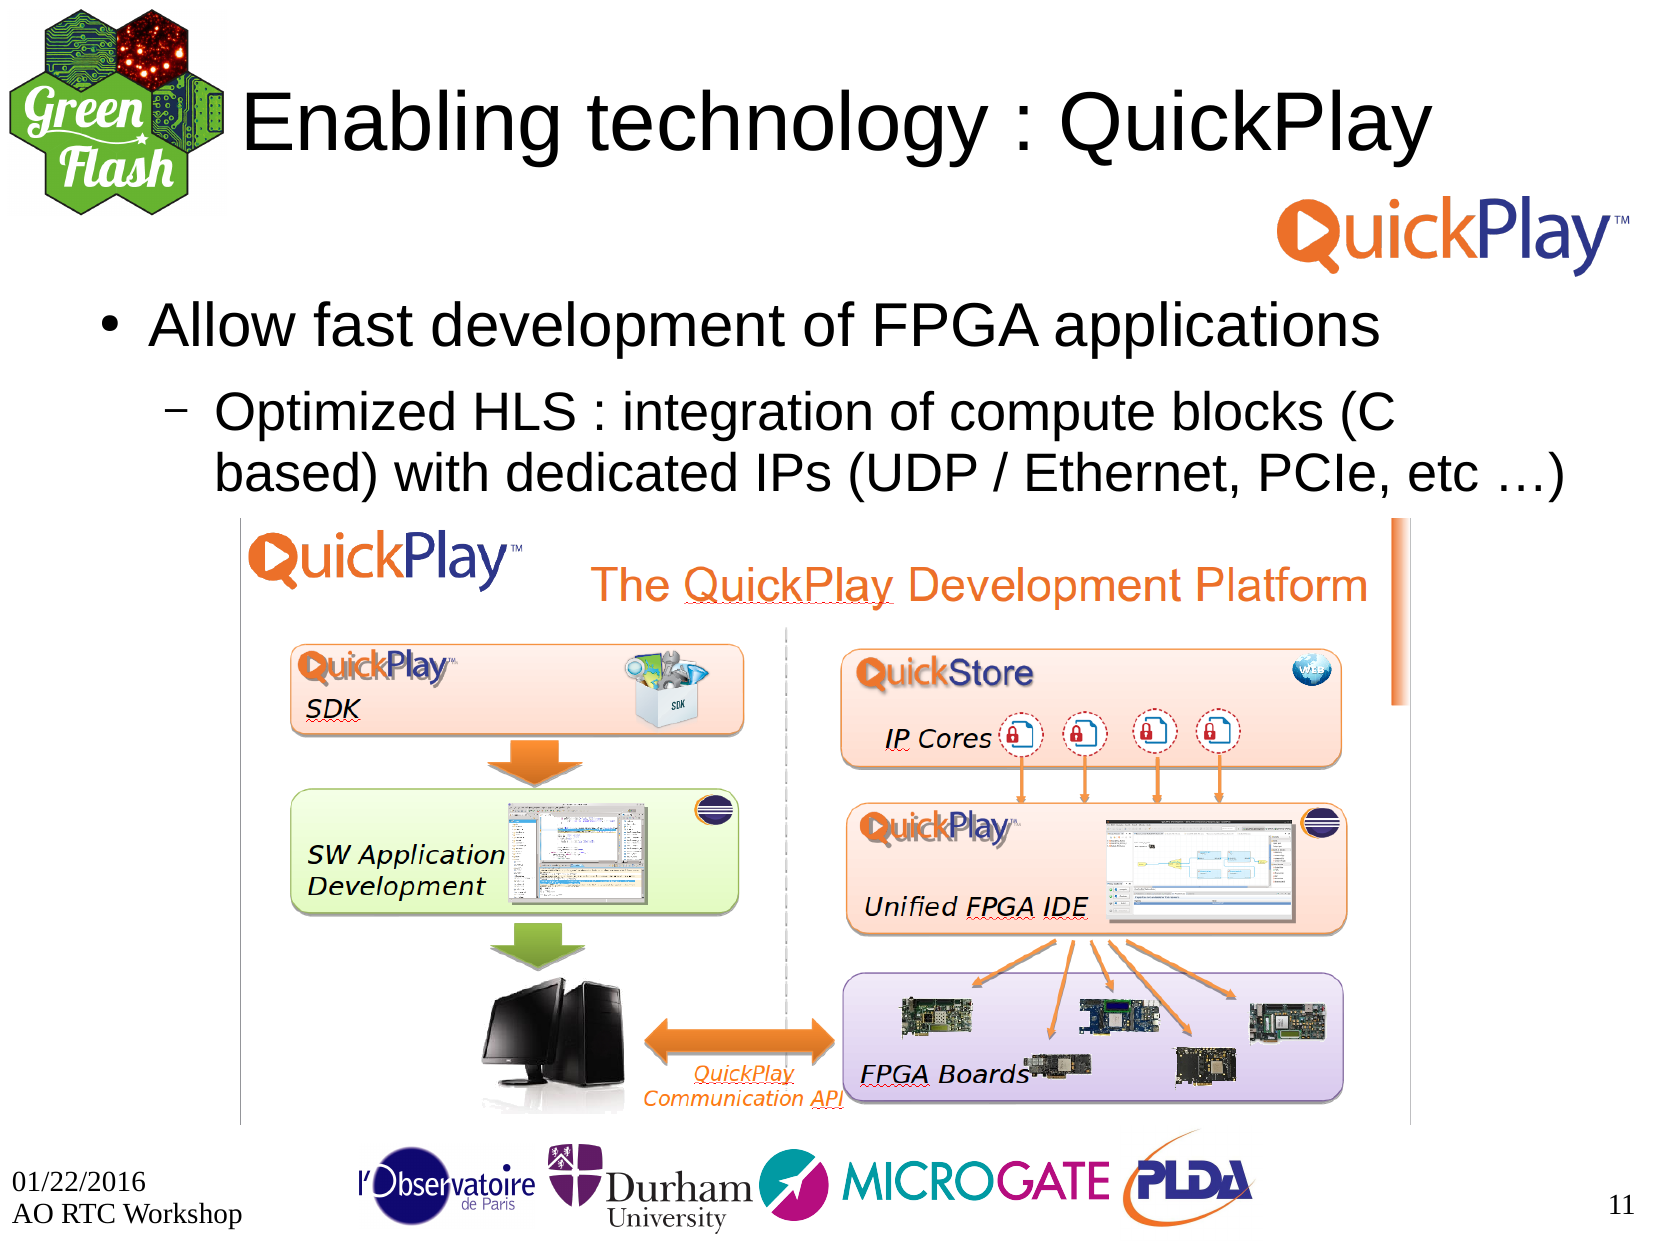

# Enabling technology : QuickPlay
Allow fast development of FPGA applications
Optimized HLS : integration of compute blocks (C based) with dedicated IPs (UDP / Ethernet, PCIe, etc …)
01/22/2016
11